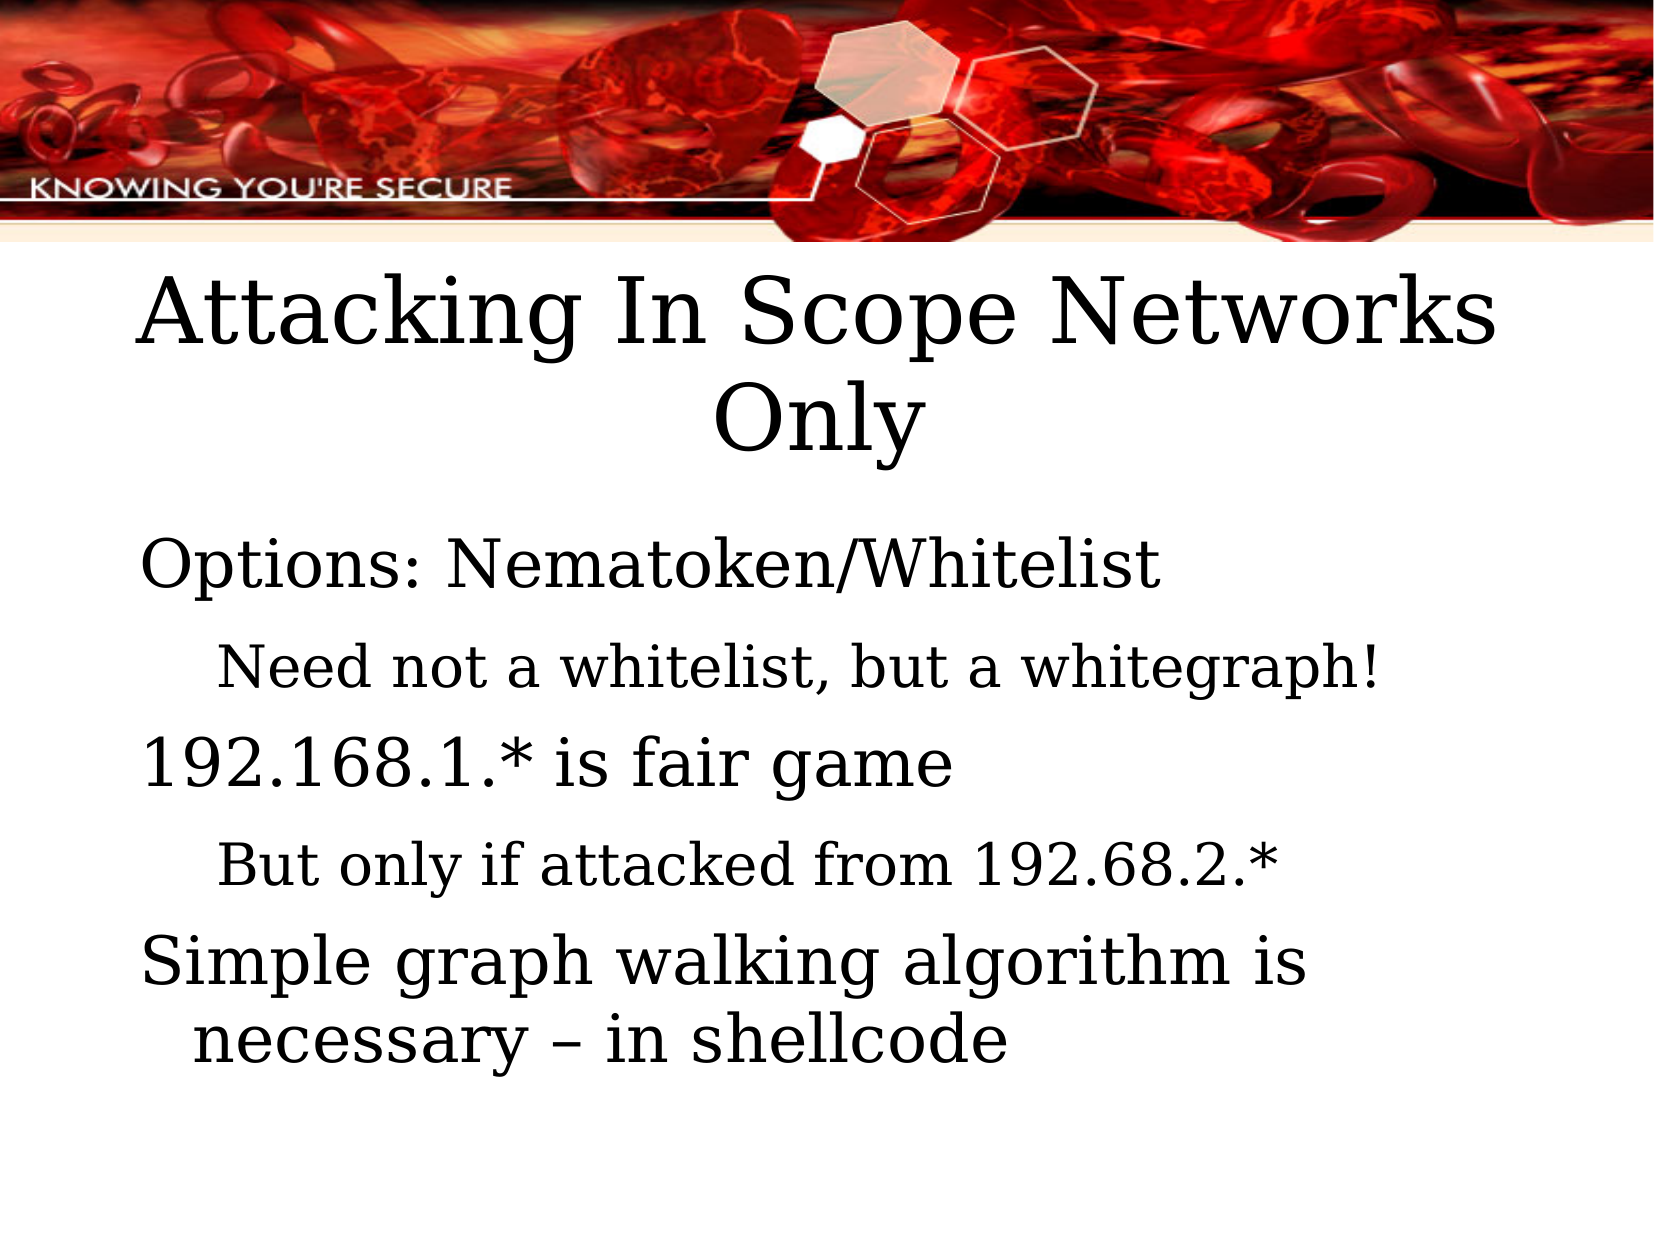

# Attacking In Scope Networks Only
Options: Nematoken/Whitelist
Need not a whitelist, but a whitegraph!
192.168.1.* is fair game
But only if attacked from 192.68.2.*
Simple graph walking algorithm is necessary – in shellcode